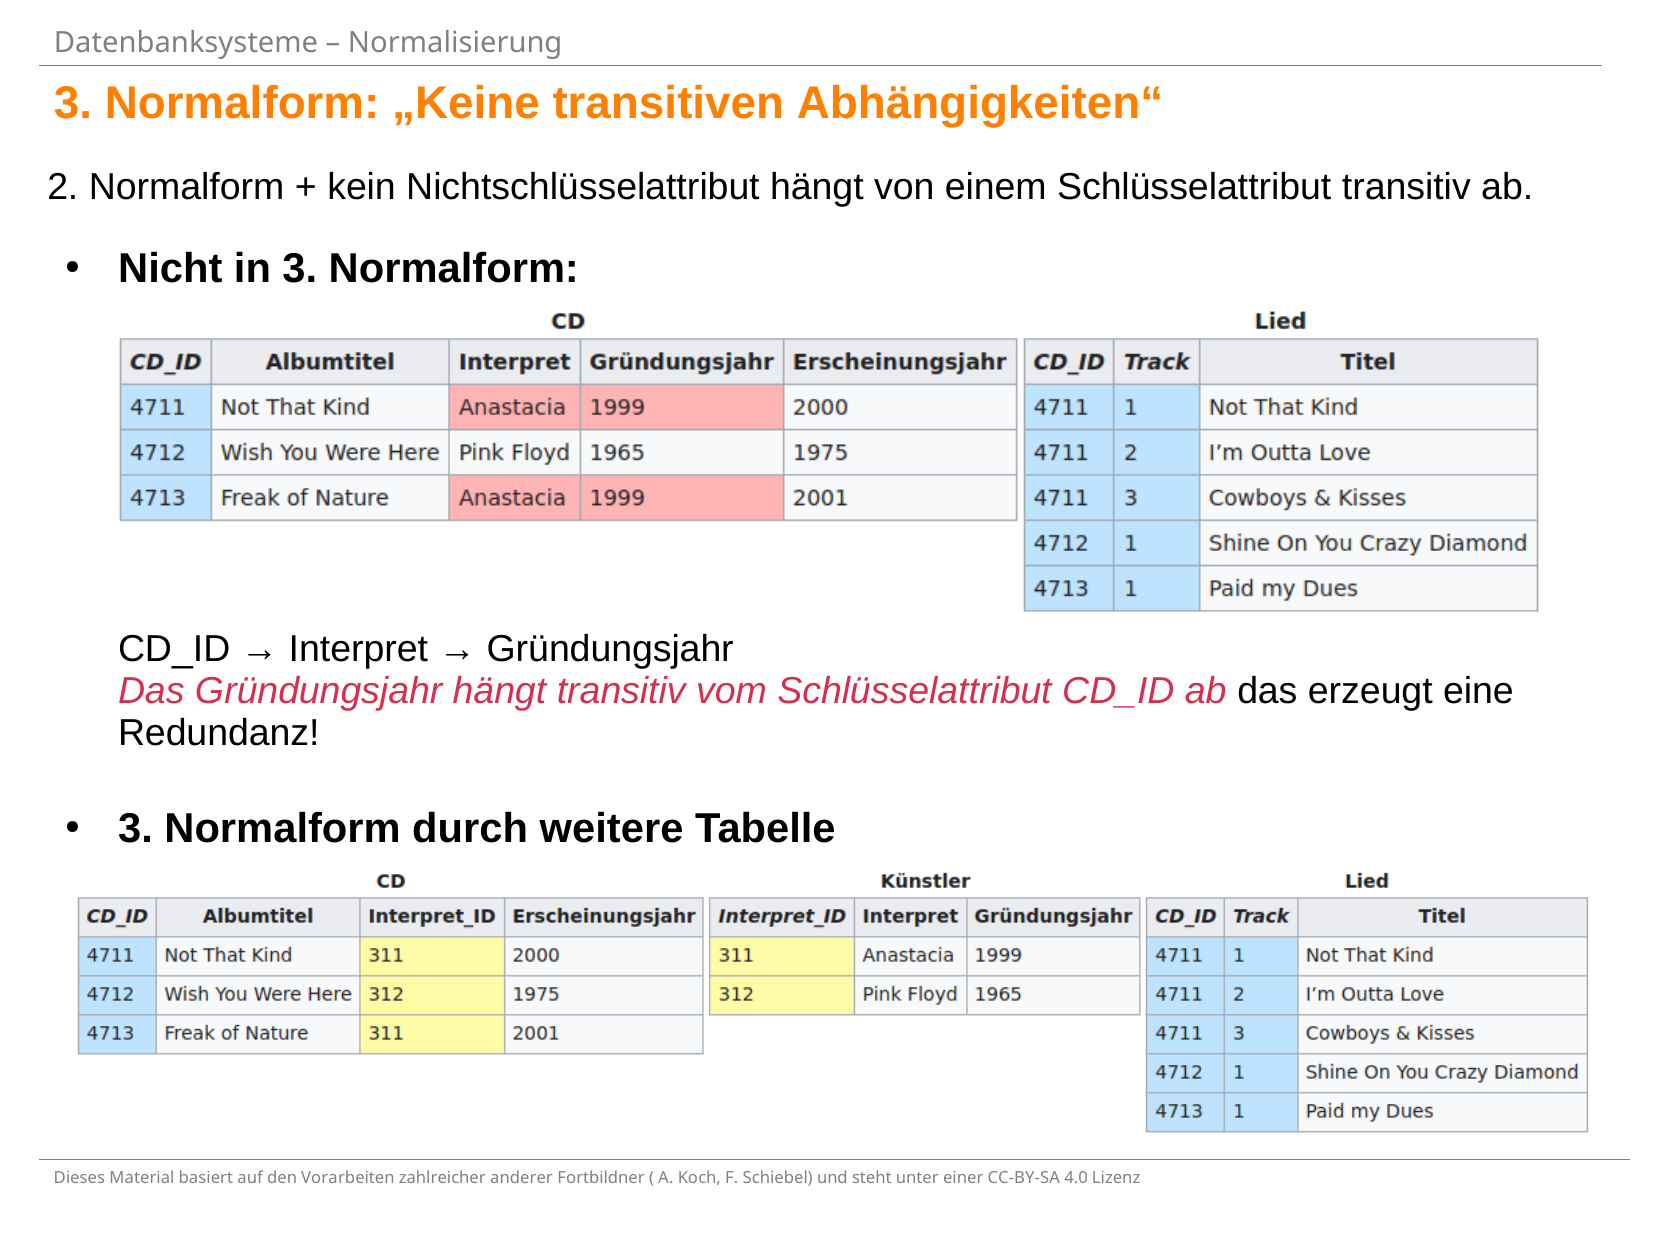

Datenbanksysteme – Normalisierung
3. Normalform: „Keine transitiven Abhängigkeiten“
# 2. Normalform + kein Nichtschlüsselattribut hängt von einem Schlüsselattribut transitiv ab.
Nicht in 3. Normalform:
CD_ID → Interpret → Gründungsjahr
Das Gründungsjahr hängt transitiv vom Schlüsselattribut CD_ID ab das erzeugt eine Redundanz!
3. Normalform durch weitere Tabelle